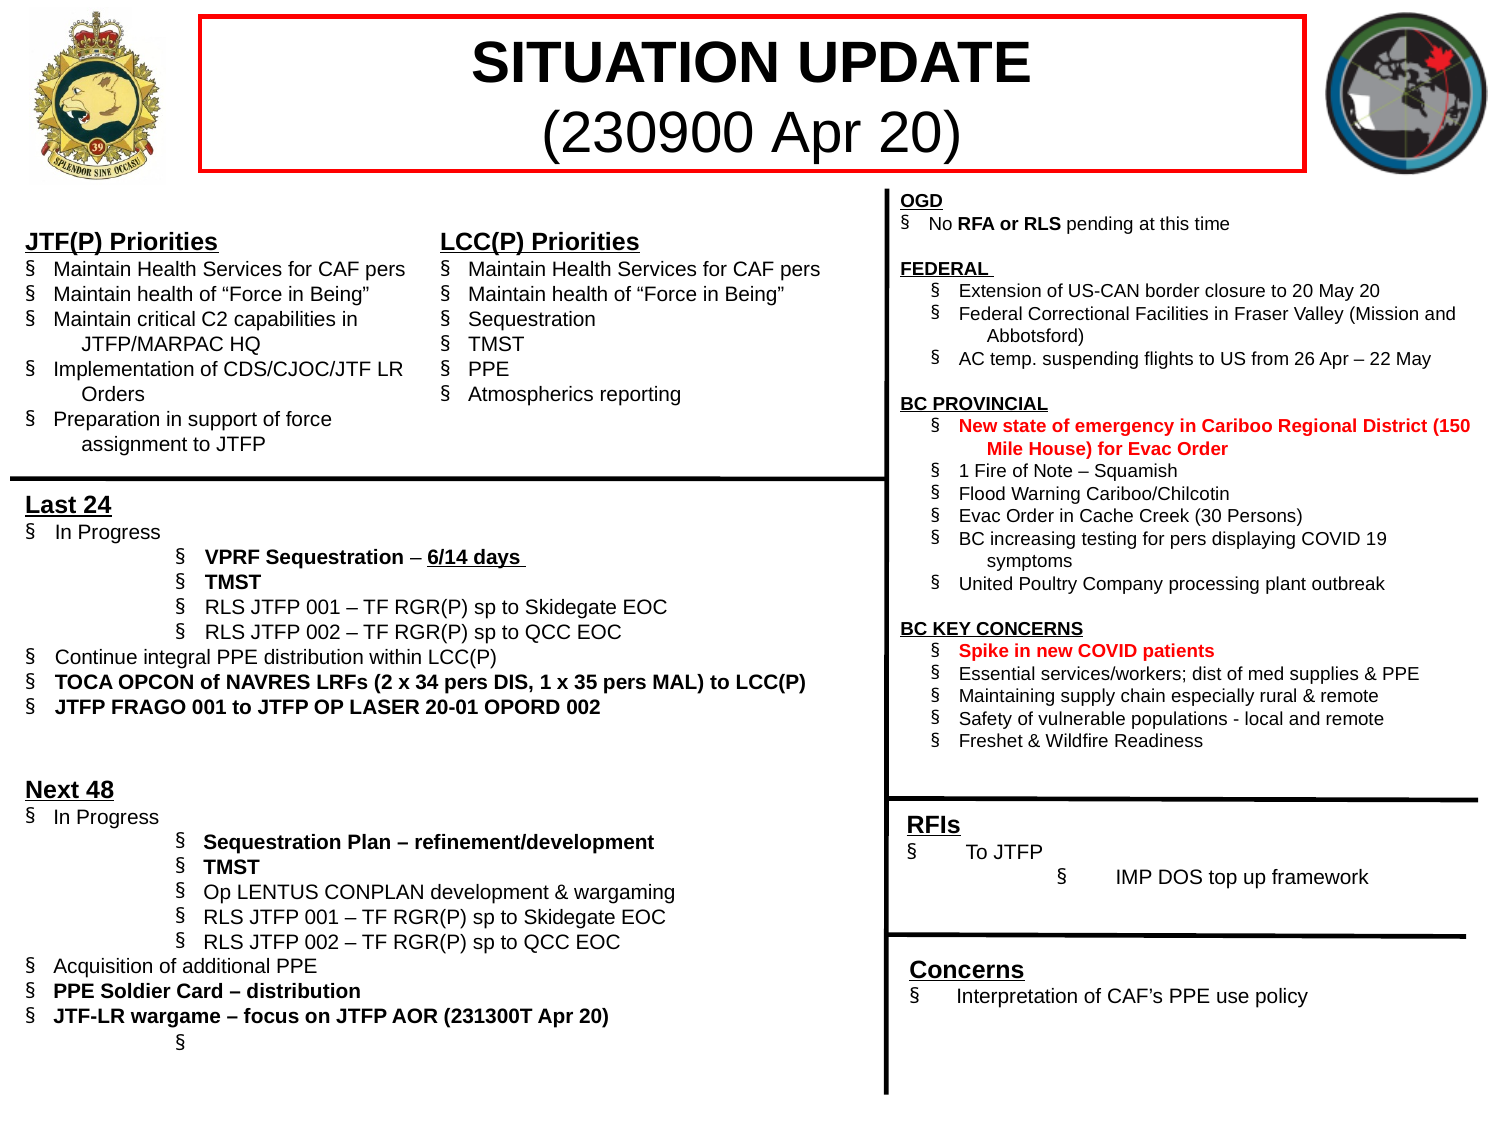

SITUATION UPDATE
(230900 Apr 20)
OGD
No RFA or RLS pending at this time
FEDERAL
Extension of US-CAN border closure to 20 May 20
Federal Correctional Facilities in Fraser Valley (Mission and Abbotsford)
AC temp. suspending flights to US from 26 Apr – 22 May
BC PROVINCIAL
New state of emergency in Cariboo Regional District (150 Mile House) for Evac Order
1 Fire of Note – Squamish
Flood Warning Cariboo/Chilcotin
Evac Order in Cache Creek (30 Persons)
BC increasing testing for pers displaying COVID 19 symptoms
United Poultry Company processing plant outbreak
BC KEY CONCERNS
Spike in new COVID patients
Essential services/workers; dist of med supplies & PPE
Maintaining supply chain especially rural & remote
Safety of vulnerable populations - local and remote
Freshet & Wildfire Readiness
JTF(P) Priorities
Maintain Health Services for CAF pers
Maintain health of “Force in Being”
Maintain critical C2 capabilities in JTFP/MARPAC HQ
Implementation of CDS/CJOC/JTF LR Orders
Preparation in support of force assignment to JTFP
LCC(P) Priorities
Maintain Health Services for CAF pers
Maintain health of “Force in Being”
Sequestration
TMST
PPE
Atmospherics reporting
Last 24
In Progress
VPRF Sequestration – 6/14 days
TMST
RLS JTFP 001 – TF RGR(P) sp to Skidegate EOC
RLS JTFP 002 – TF RGR(P) sp to QCC EOC
Continue integral PPE distribution within LCC(P)
TOCA OPCON of NAVRES LRFs (2 x 34 pers DIS, 1 x 35 pers MAL) to LCC(P)
JTFP FRAGO 001 to JTFP OP LASER 20-01 OPORD 002
Next 48
In Progress
Sequestration Plan – refinement/development
TMST
Op LENTUS CONPLAN development & wargaming
RLS JTFP 001 – TF RGR(P) sp to Skidegate EOC
RLS JTFP 002 – TF RGR(P) sp to QCC EOC
Acquisition of additional PPE
PPE Soldier Card – distribution
JTF-LR wargame – focus on JTFP AOR (231300T Apr 20)
RFIs
To JTFP
IMP DOS top up framework
Concerns
Interpretation of CAF’s PPE use policy
4/18